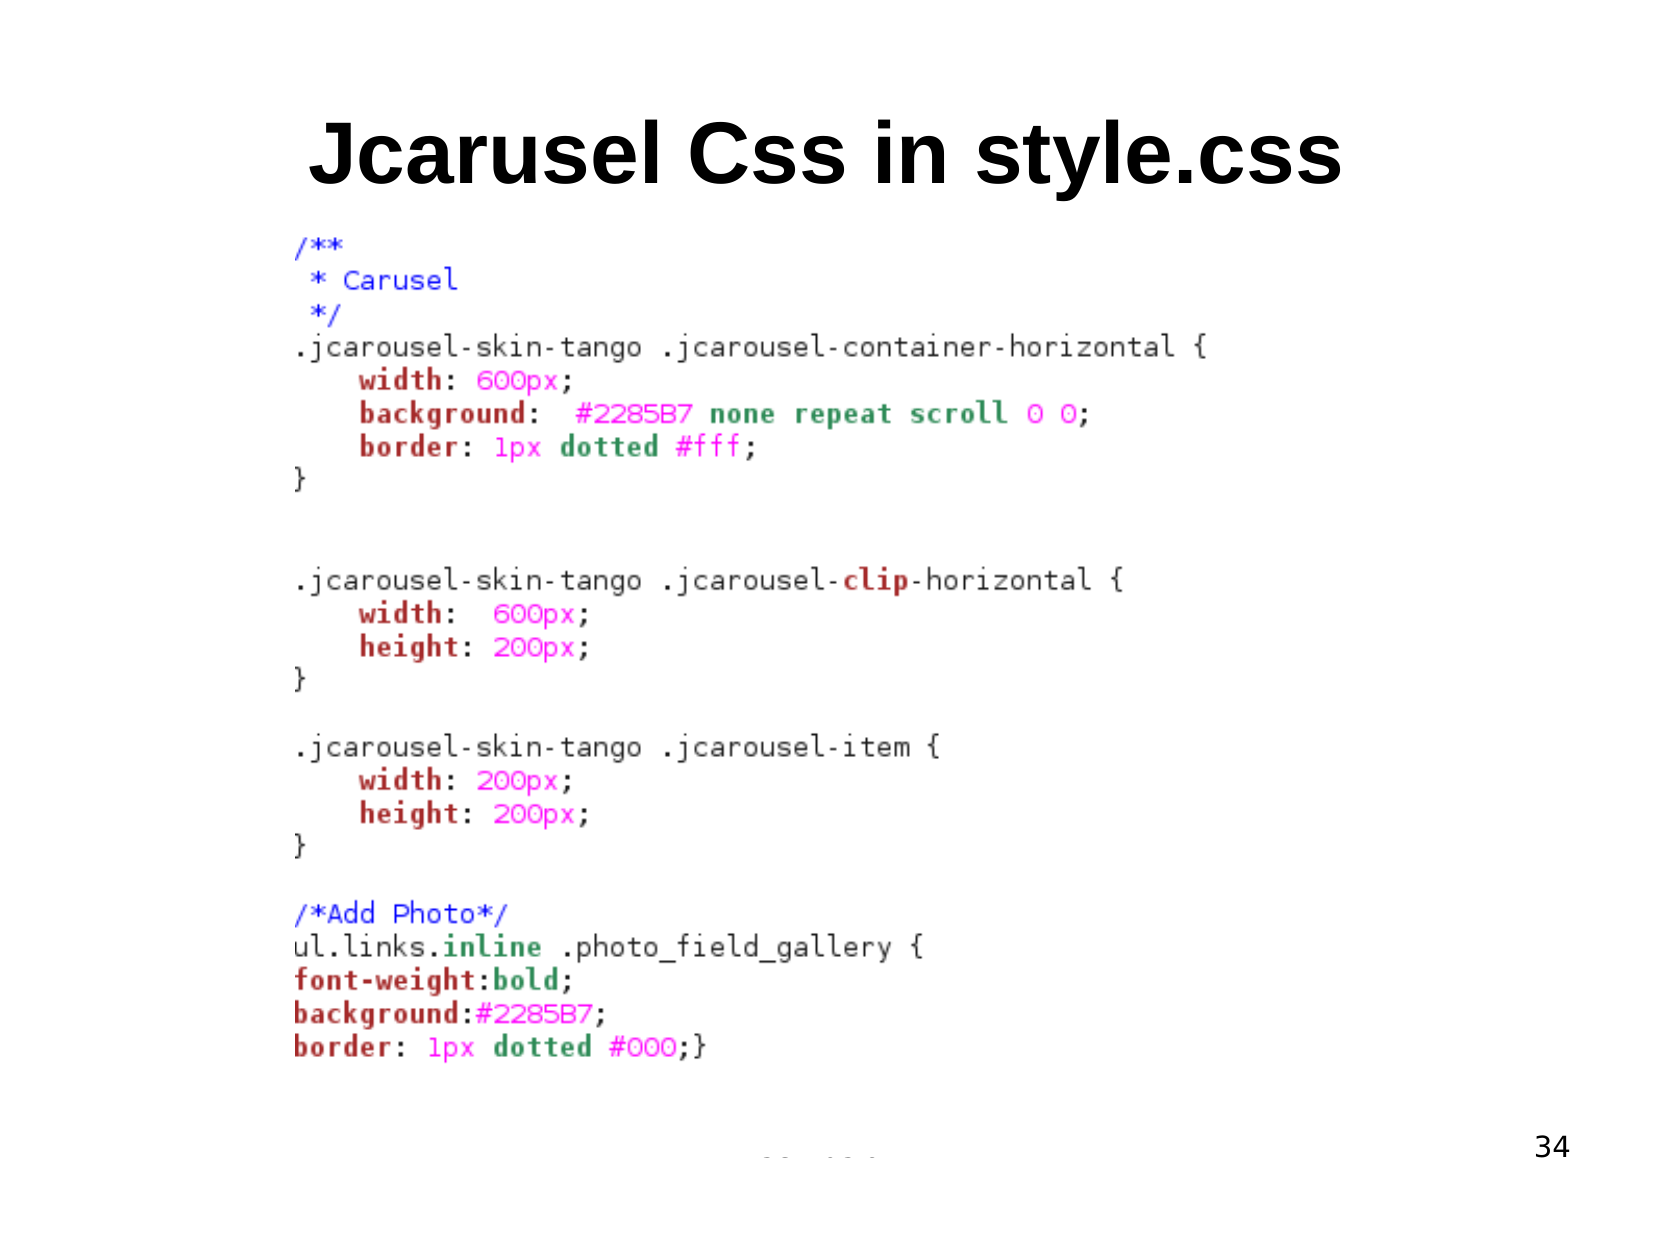

# Jcarusel Css in style.css
servus.at
34